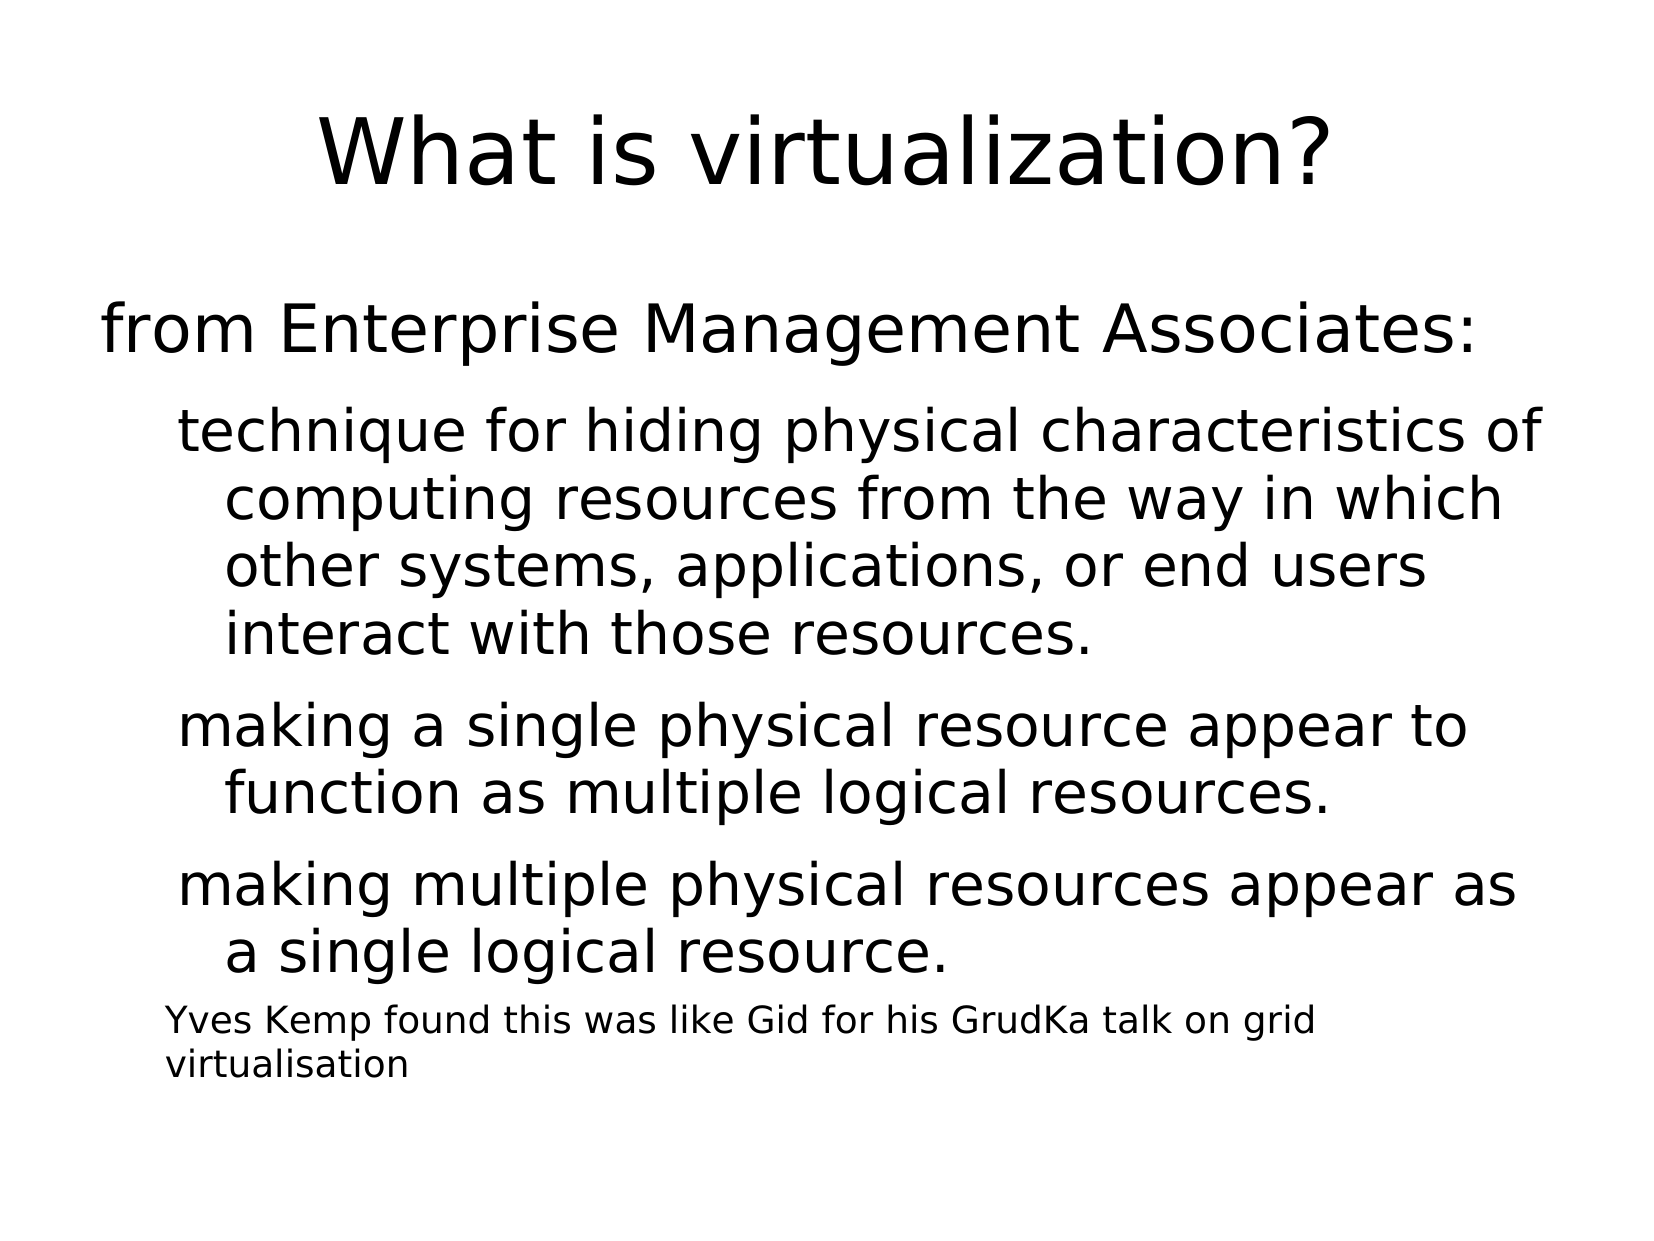

# What is virtualization?
from Enterprise Management Associates:
technique for hiding physical characteristics of computing resources from the way in which other systems, applications, or end users interact with those resources.
making a single physical resource appear to function as multiple logical resources.
making multiple physical resources appear as a single logical resource.
Yves Kemp found this was like Gid for his GrudKa talk on grid virtualisation